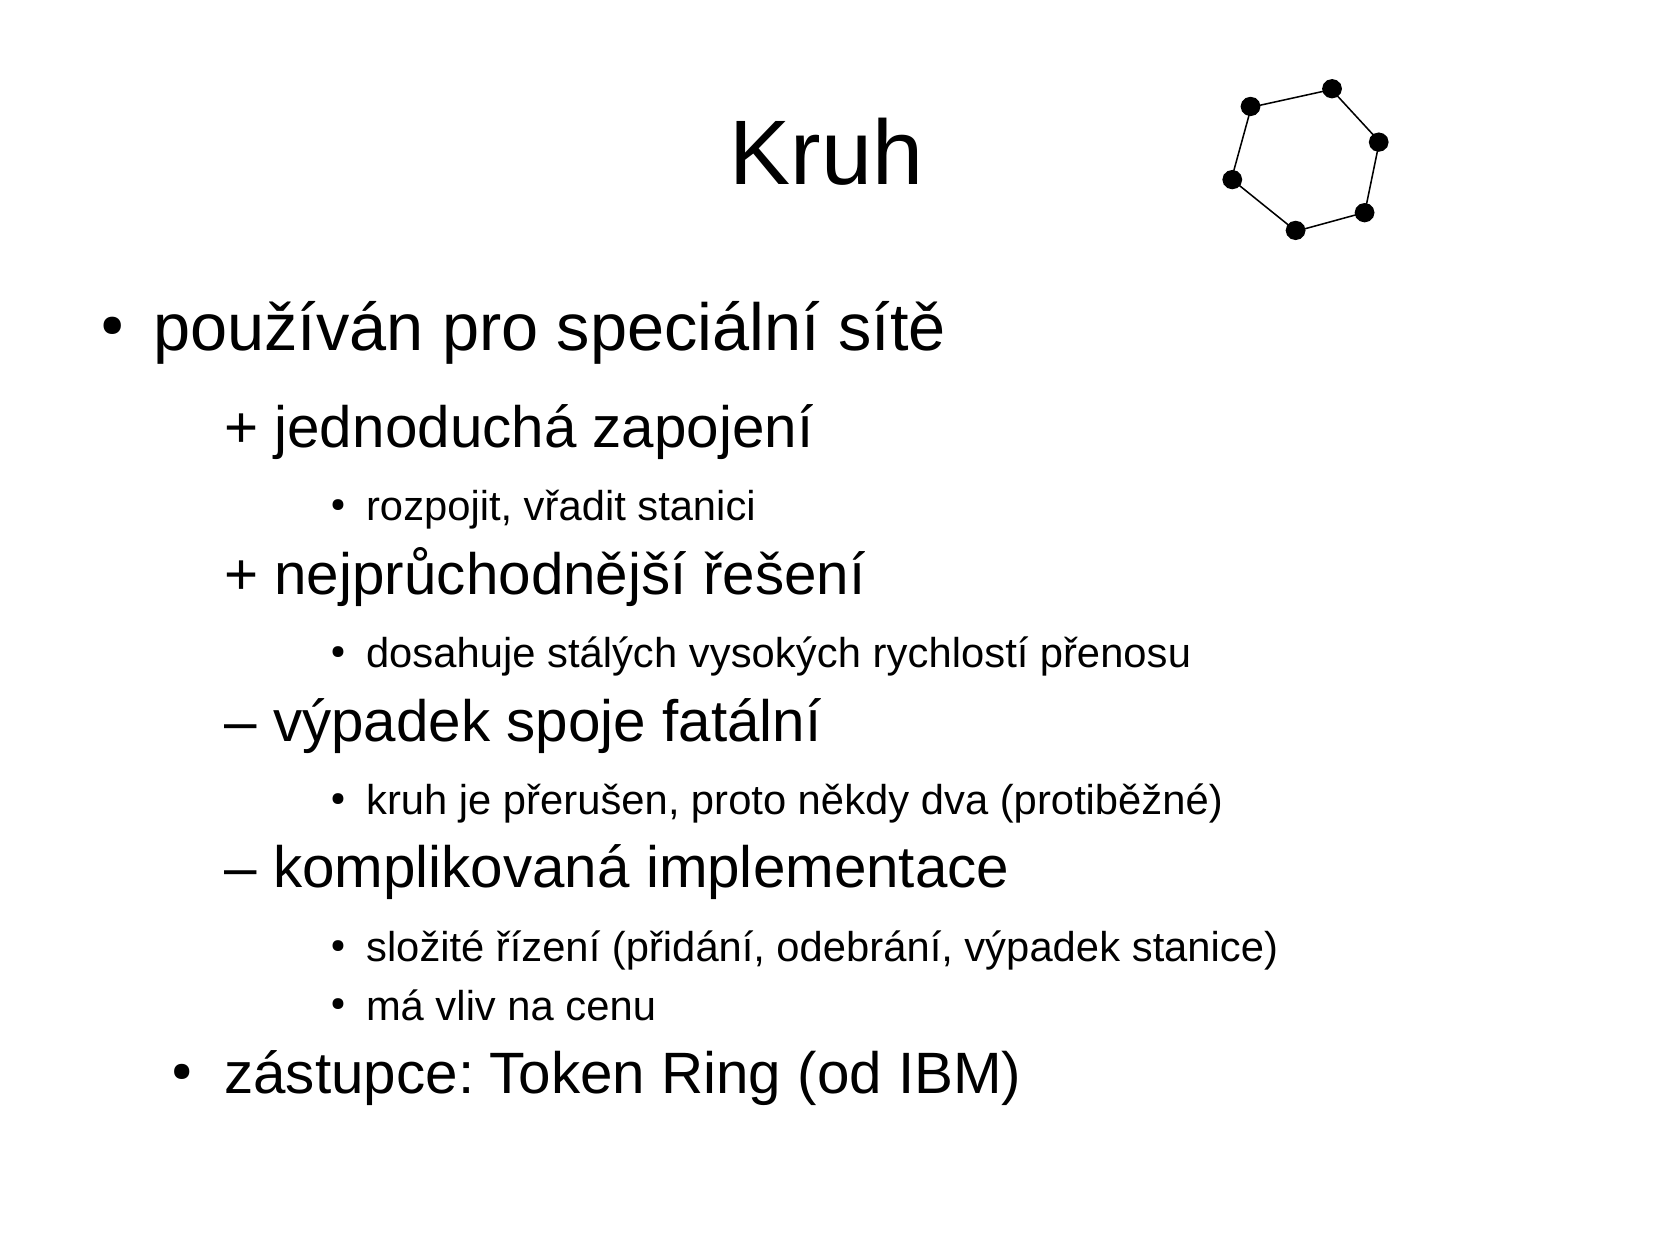

# Kruh
používán pro speciální sítě
+ jednoduchá zapojení
rozpojit, vřadit stanici
+ nejprůchodnější řešení
dosahuje stálých vysokých rychlostí přenosu
– výpadek spoje fatální
kruh je přerušen, proto někdy dva (protiběžné)
– komplikovaná implementace
složité řízení (přidání, odebrání, výpadek stanice)
má vliv na cenu
zástupce: Token Ring (od IBM)